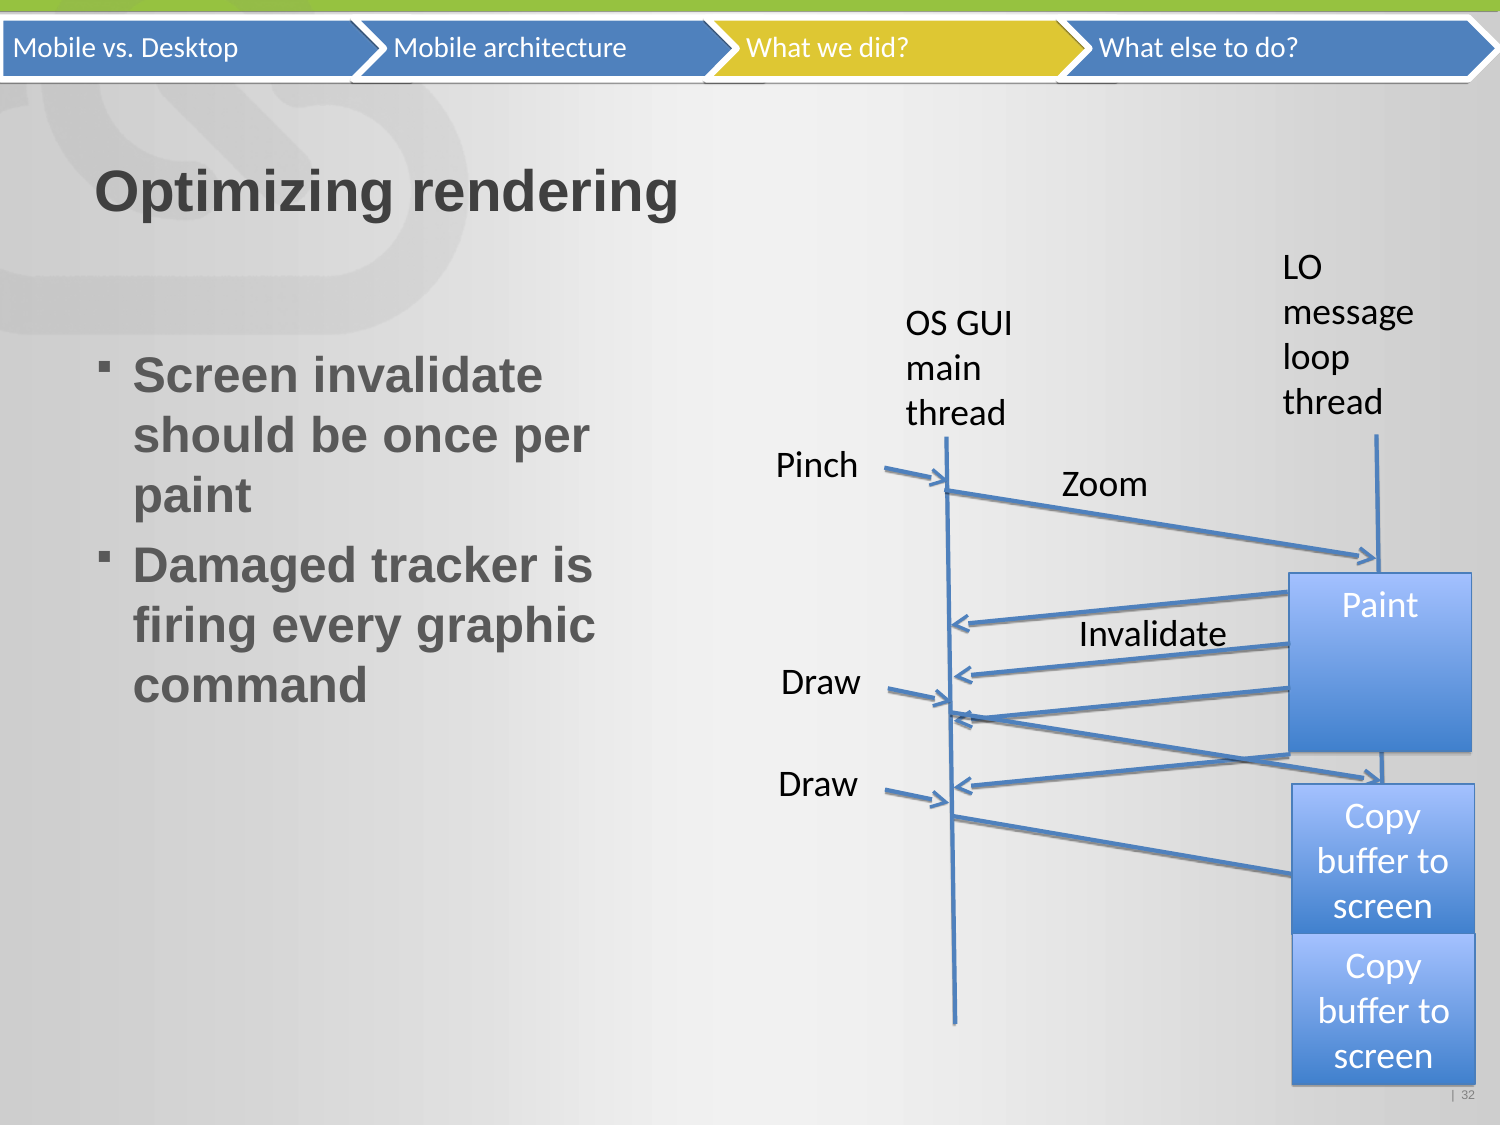

Mobile vs. Desktop
Mobile architecture
What we did?
What else to do?
# Optimizing rendering
LO message loop thread
OS GUI main thread
Screen invalidate should be once per paint
Damaged tracker is firing every graphic command
Pinch
Zoom
Paint
Invalidate
Draw
Draw
Copy buffer to screen
Copy buffer to screen